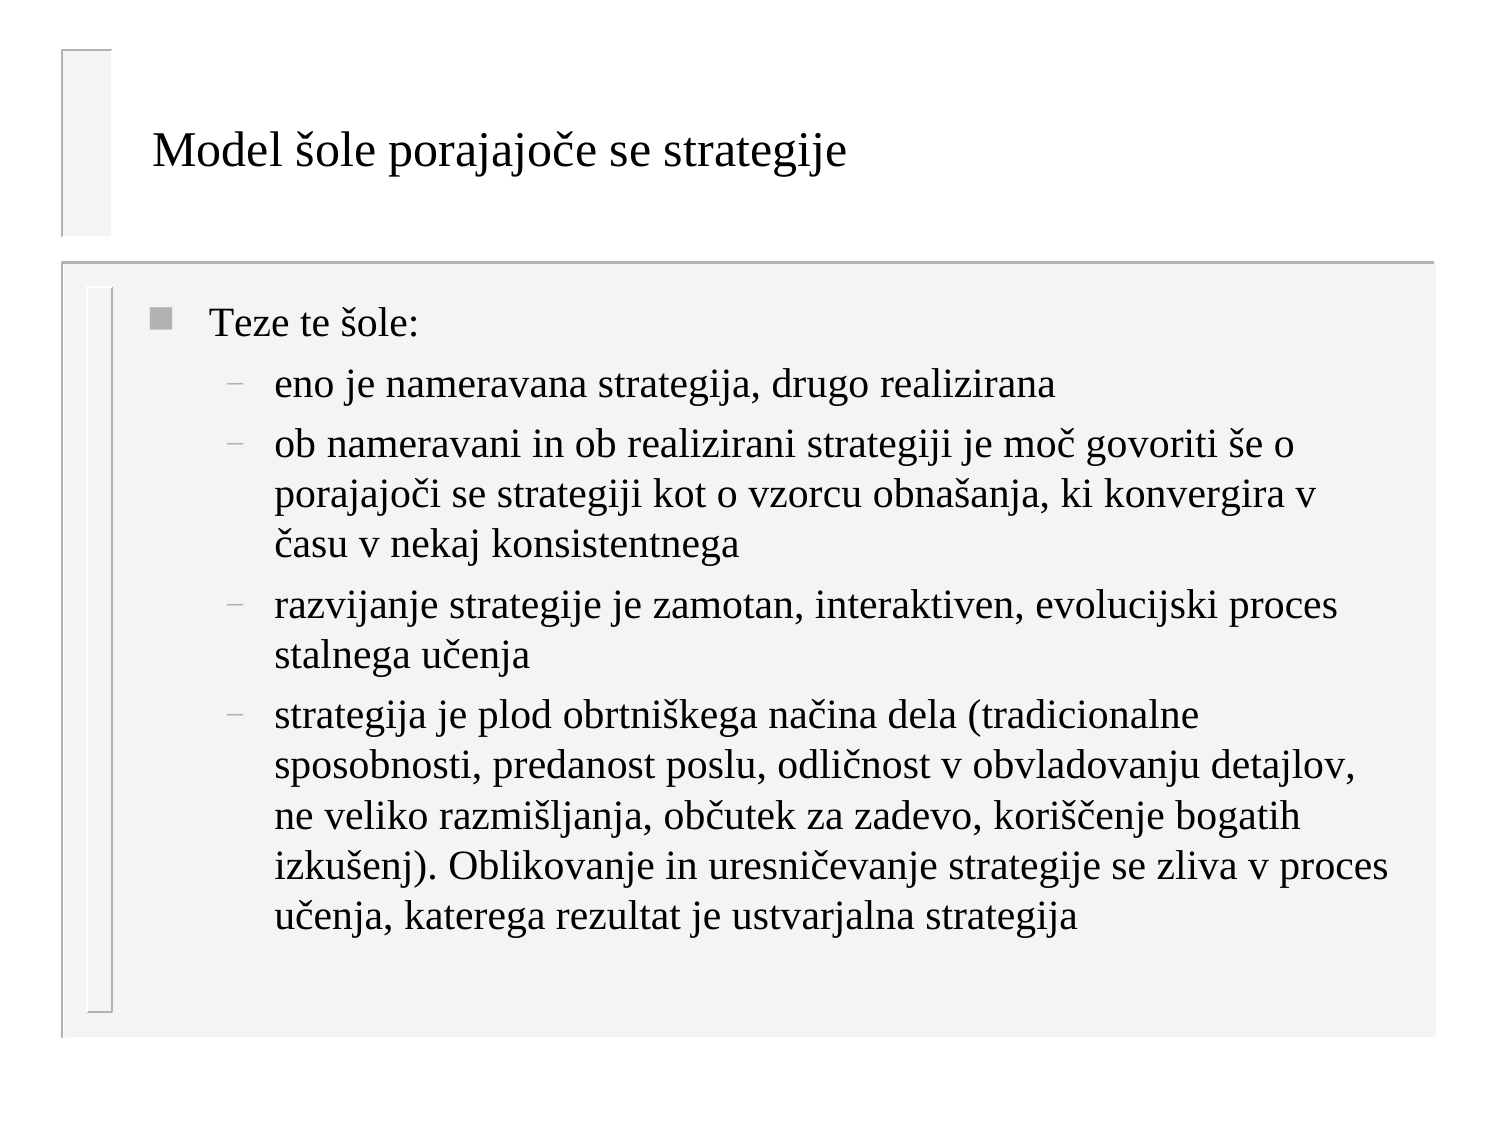

Model šole porajajoče se strategije
Teze te šole:
eno je nameravana strategija, drugo realizirana
ob nameravani in ob realizirani strategiji je moč govoriti še o porajajoči se strategiji kot o vzorcu obnašanja, ki konvergira v času v nekaj konsistentnega
razvijanje strategije je zamotan, interaktiven, evolucijski proces stalnega učenja
strategija je plod obrtniškega načina dela (tradicionalne sposobnosti, predanost poslu, odličnost v obvladovanju detajlov, ne veliko razmišljanja, občutek za zadevo, koriščenje bogatih izkušenj). Oblikovanje in uresničevanje strategije se zliva v proces učenja, katerega rezultat je ustvarjalna strategija